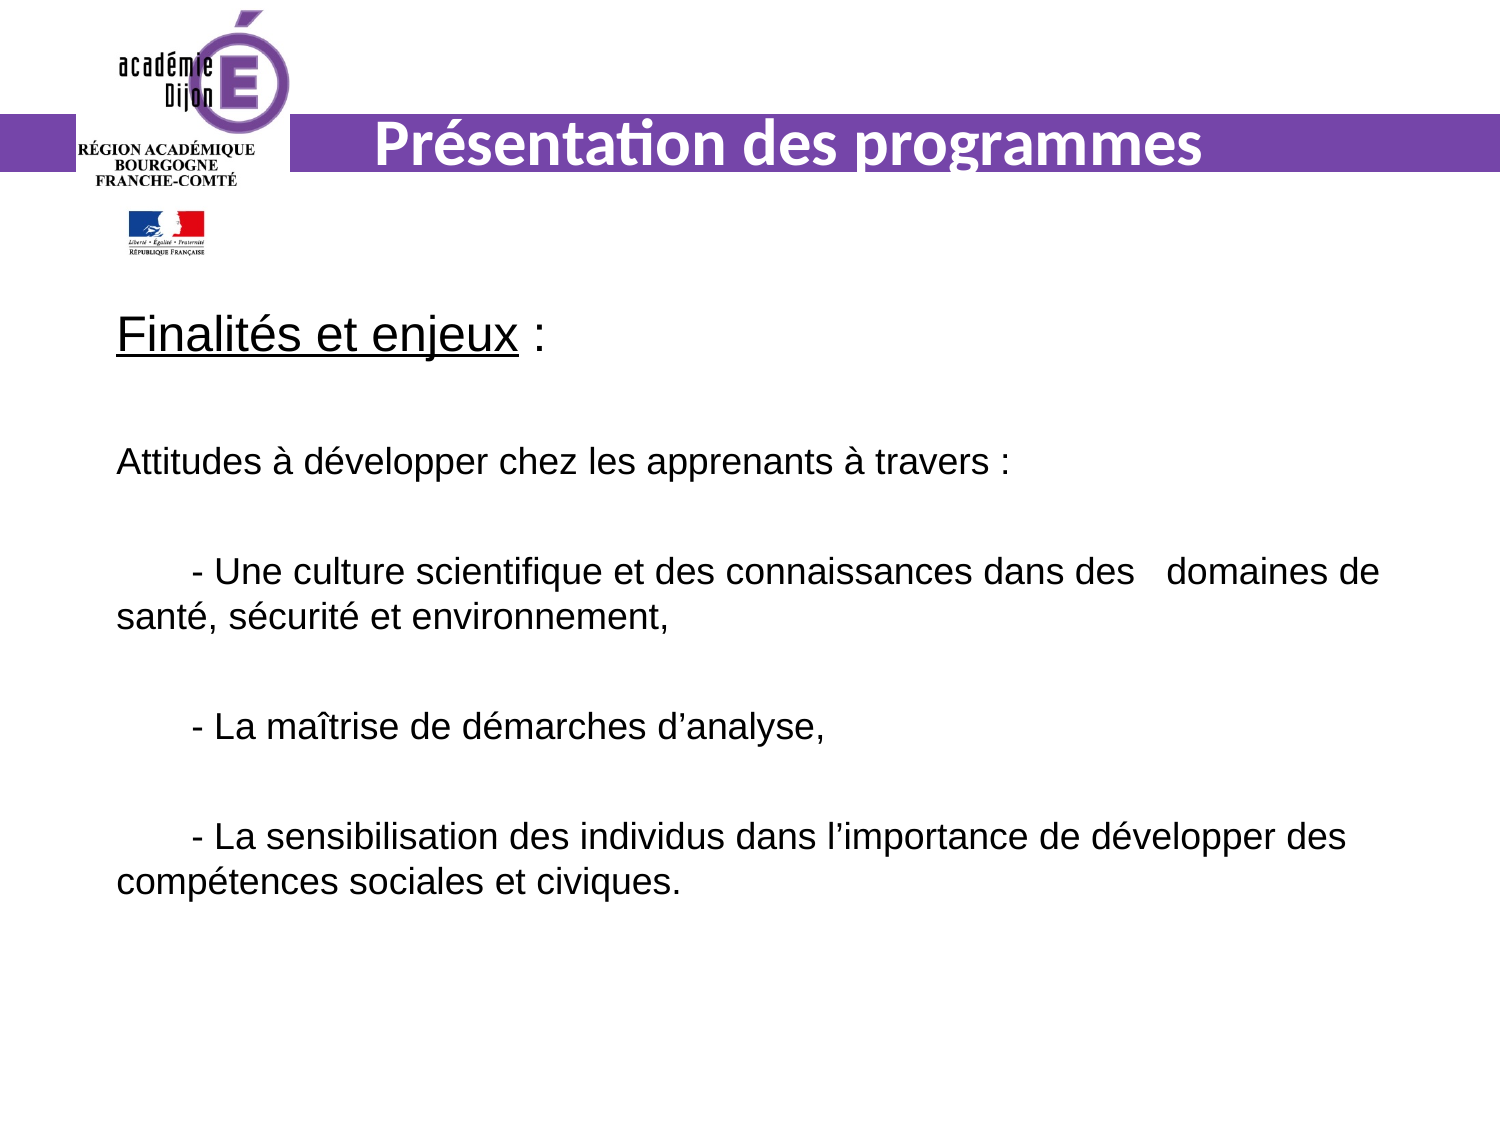

Présentation des programmes
Finalités et enjeux :
Attitudes à développer chez les apprenants à travers :
	- Une culture scientifique et des connaissances dans des 	domaines de santé, sécurité et environnement,
	- La maîtrise de démarches d’analyse,
	- La sensibilisation des individus dans l’importance de développer des 	compétences sociales et civiques.